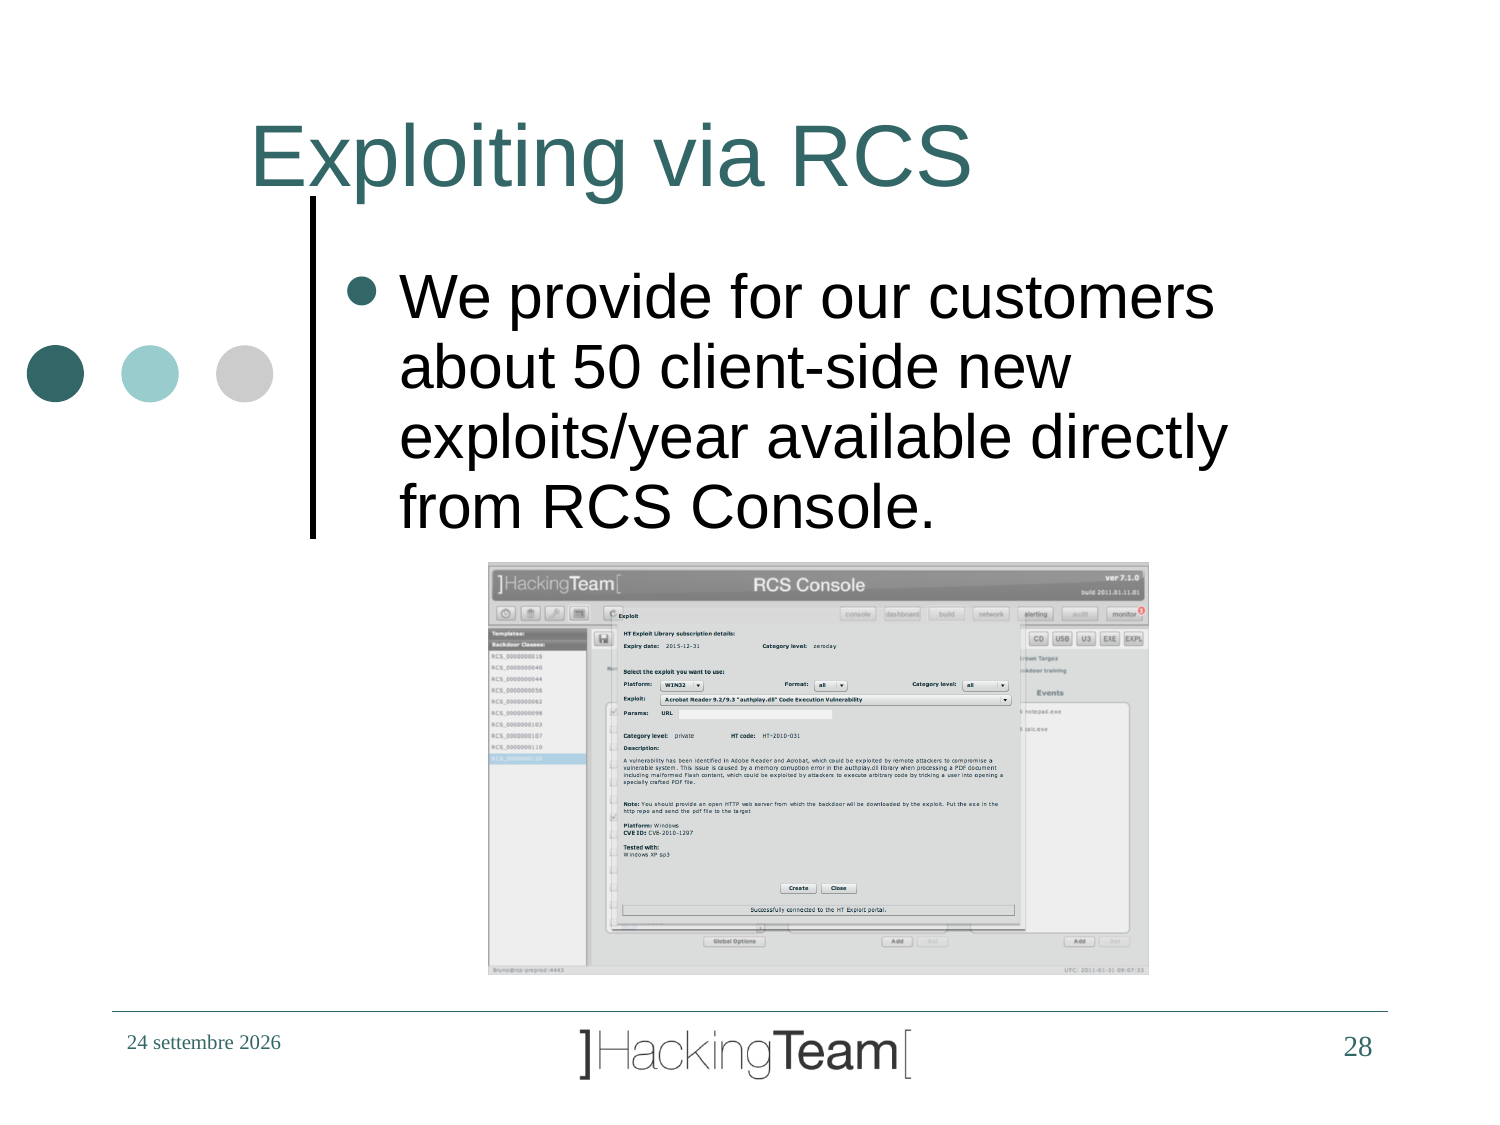

# Exploiting via RCS
We provide for our customers about 50 client-side new exploits/year available directly from RCS Console.
28